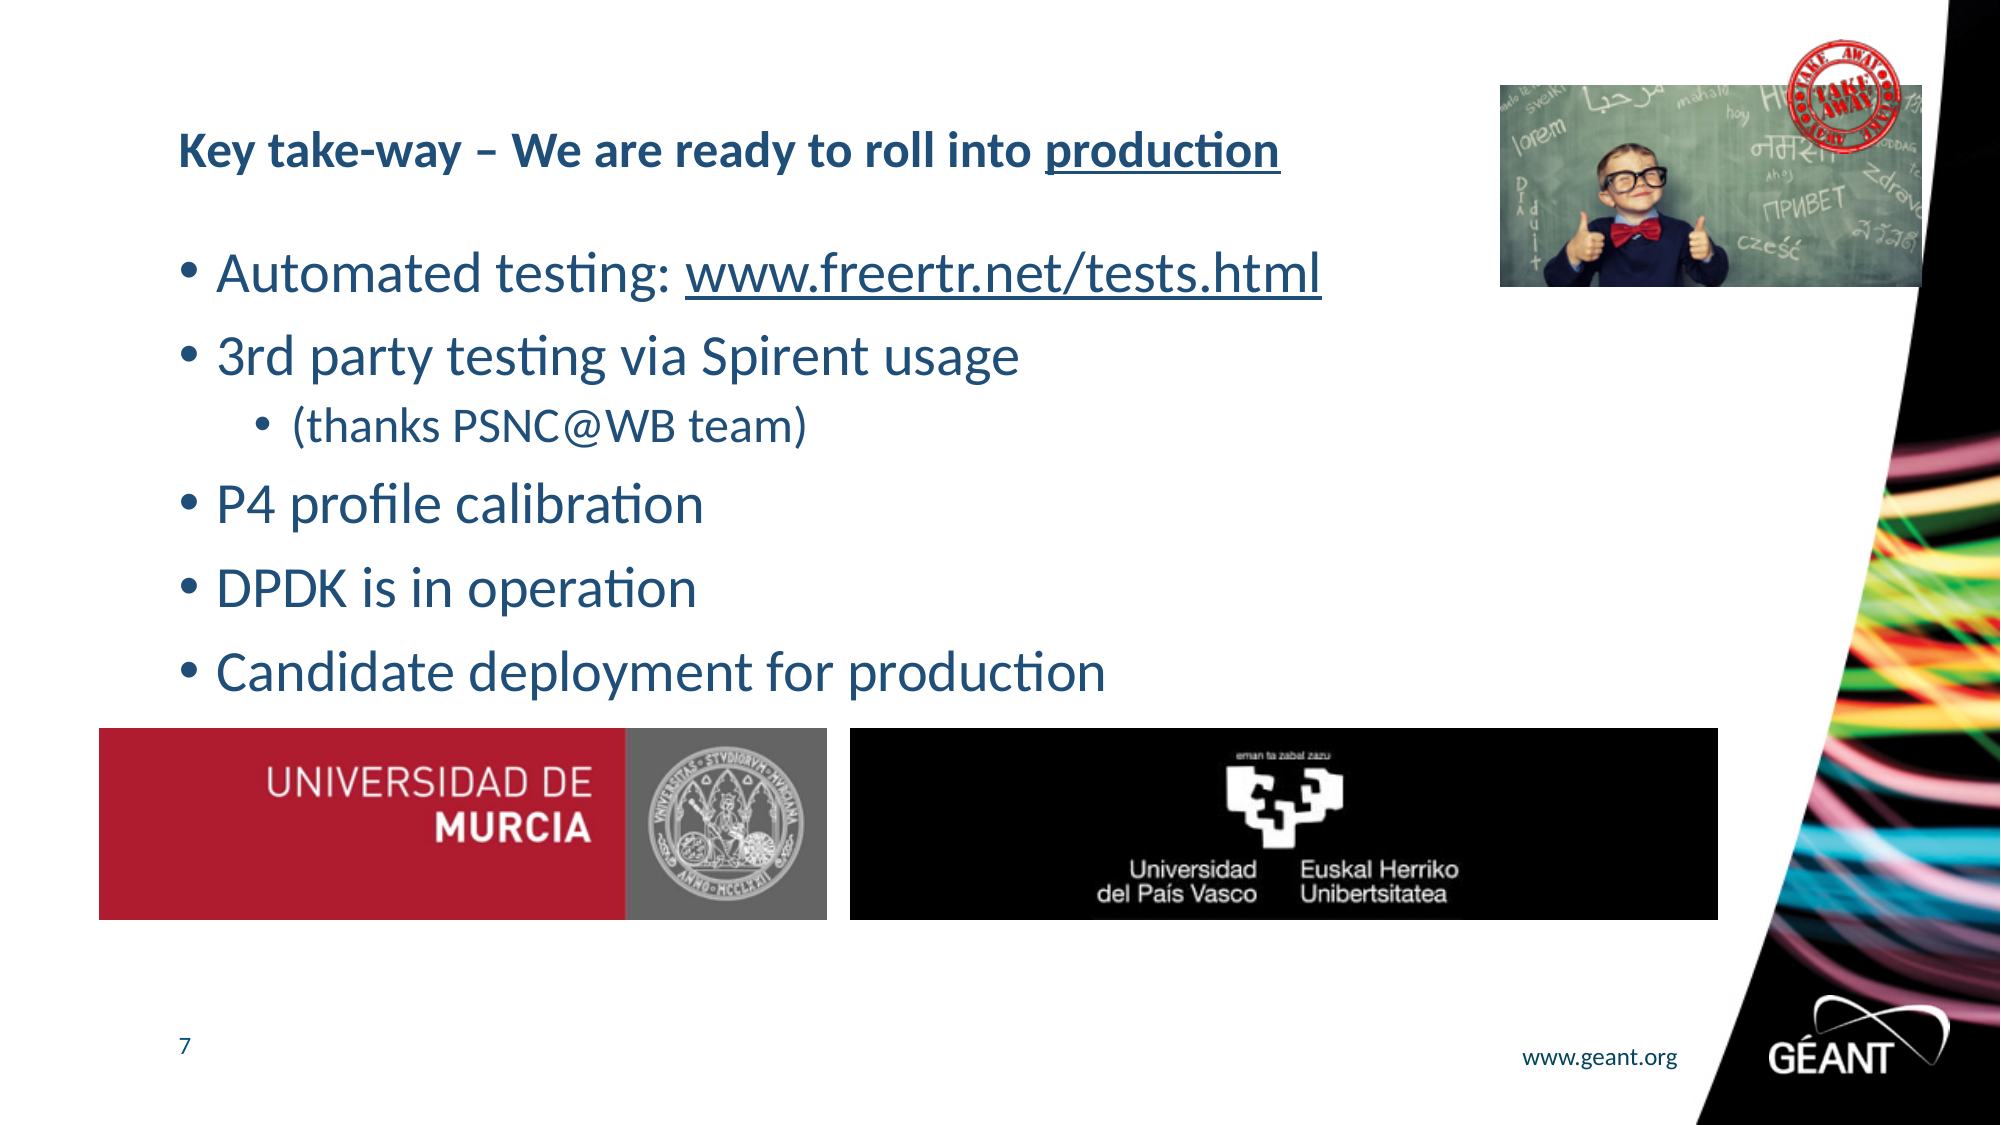

# Key take-way – We are ready to roll into production
Automated testing: www.freertr.net/tests.html
3rd party testing via Spirent usage
(thanks PSNC@WB team)
P4 profile calibration
DPDK is in operation
Candidate deployment for production